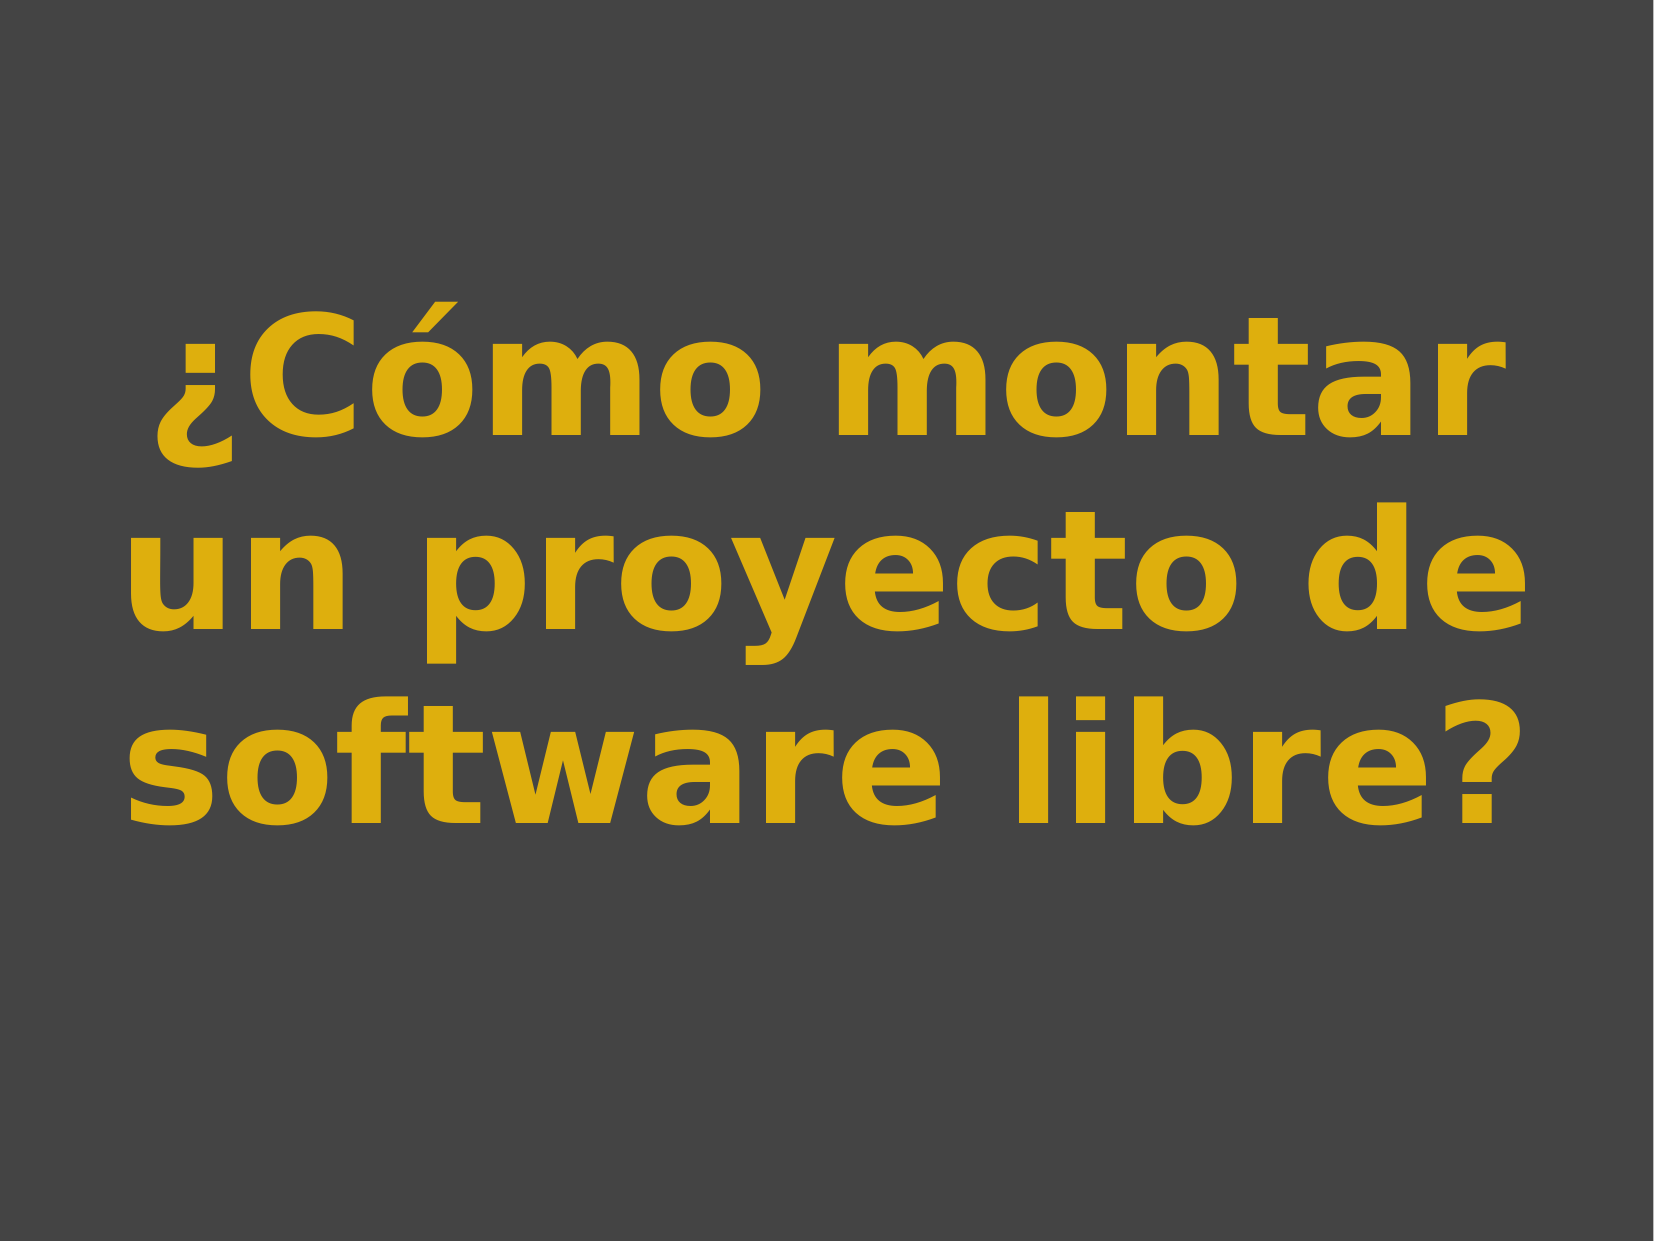

# ¿Cómo montar un proyecto de software libre?